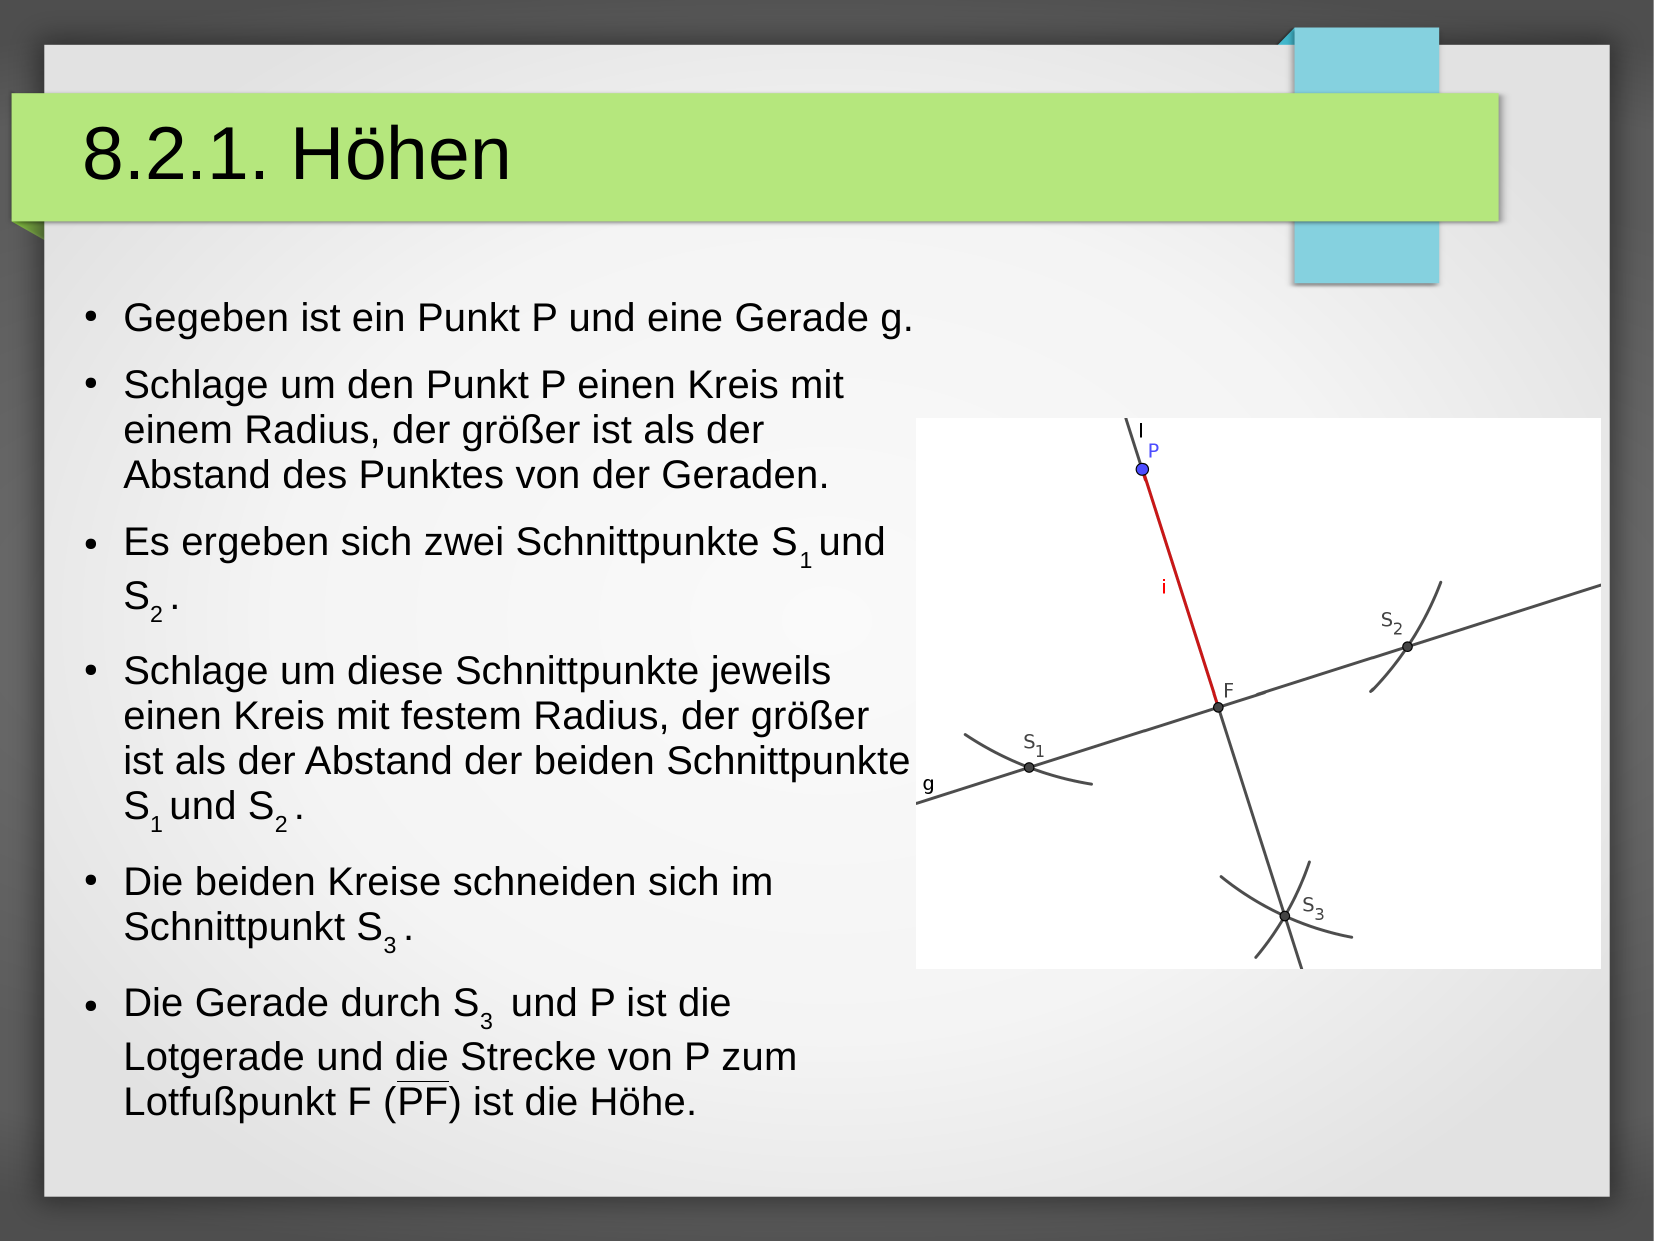

8.2.1. Höhen
# Gegeben ist ein Punkt P und eine Gerade g.
Schlage um den Punkt P einen Kreis mit einem Radius, der größer ist als der Abstand des Punktes von der Geraden.
Es ergeben sich zwei Schnittpunkte S1 und S2 .
Schlage um diese Schnittpunkte jeweils einen Kreis mit festem Radius, der größer ist als der Abstand der beiden Schnittpunkte S1 und S2 .
Die beiden Kreise schneiden sich im Schnittpunkt S3 .
Die Gerade durch S3 und P ist die Lotgerade und die Strecke von P zum Lotfußpunkt F (PF) ist die Höhe.